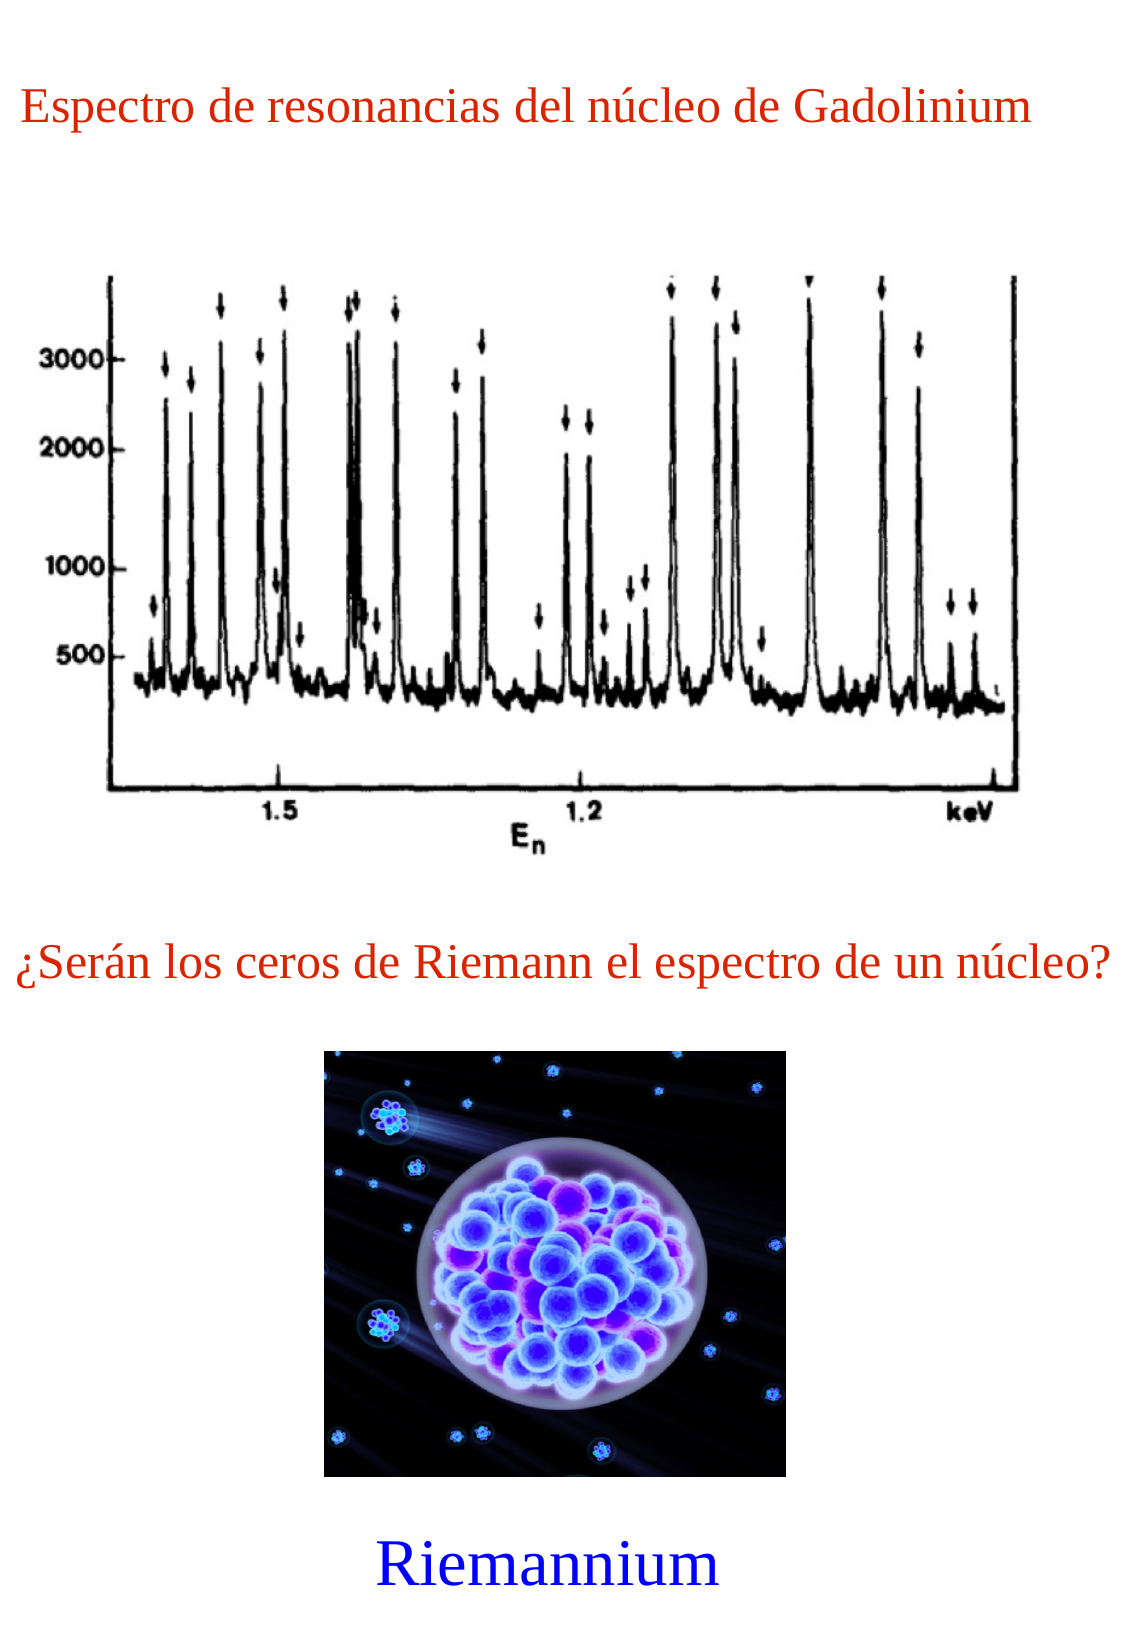

Espectro de resonancias del núcleo de Gadolinium
¿Serán los ceros de Riemann el espectro de un núcleo?
Riemannium